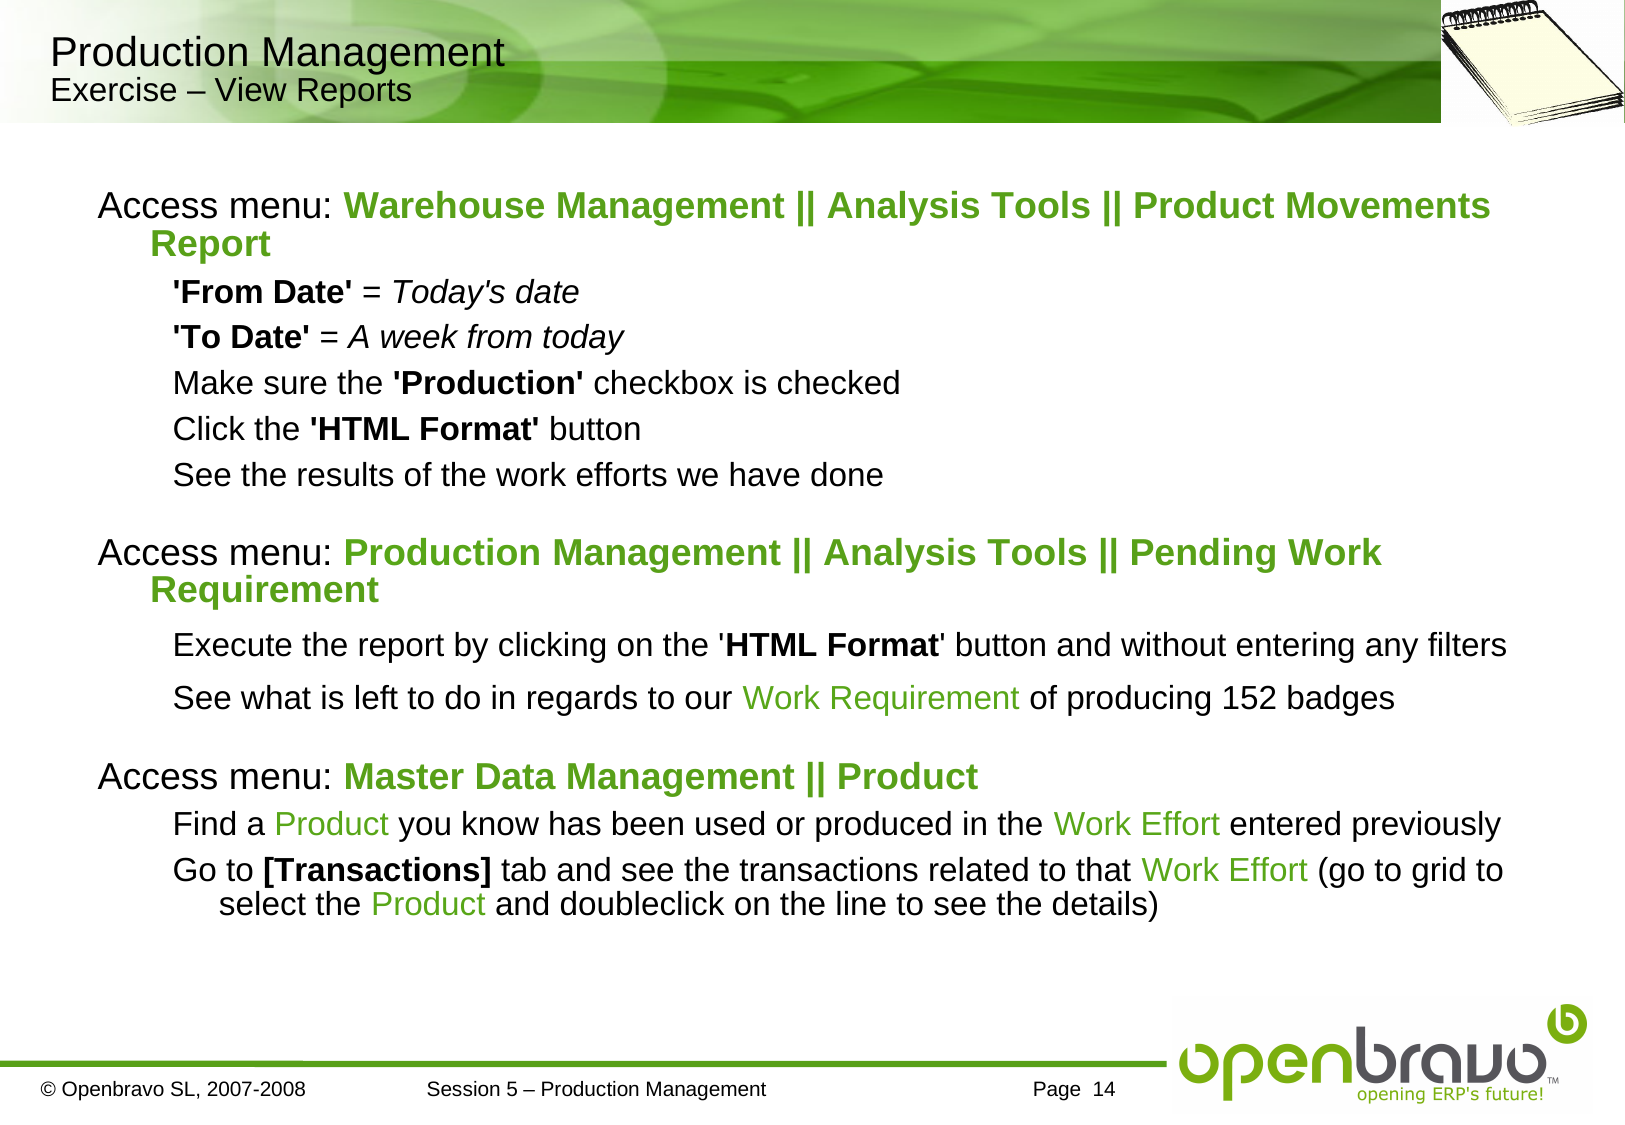

# Production Management Exercise – View Reports
Access menu: Warehouse Management || Analysis Tools || Product Movements Report
'From Date' = Today's date
'To Date' = A week from today
Make sure the 'Production' checkbox is checked
Click the 'HTML Format' button
See the results of the work efforts we have done
Access menu: Production Management || Analysis Tools || Pending Work Requirement
Execute the report by clicking on the 'HTML Format' button and without entering any filters
See what is left to do in regards to our Work Requirement of producing 152 badges
Access menu: Master Data Management || Product
Find a Product you know has been used or produced in the Work Effort entered previously
Go to [Transactions] tab and see the transactions related to that Work Effort (go to grid to select the Product and doubleclick on the line to see the details)